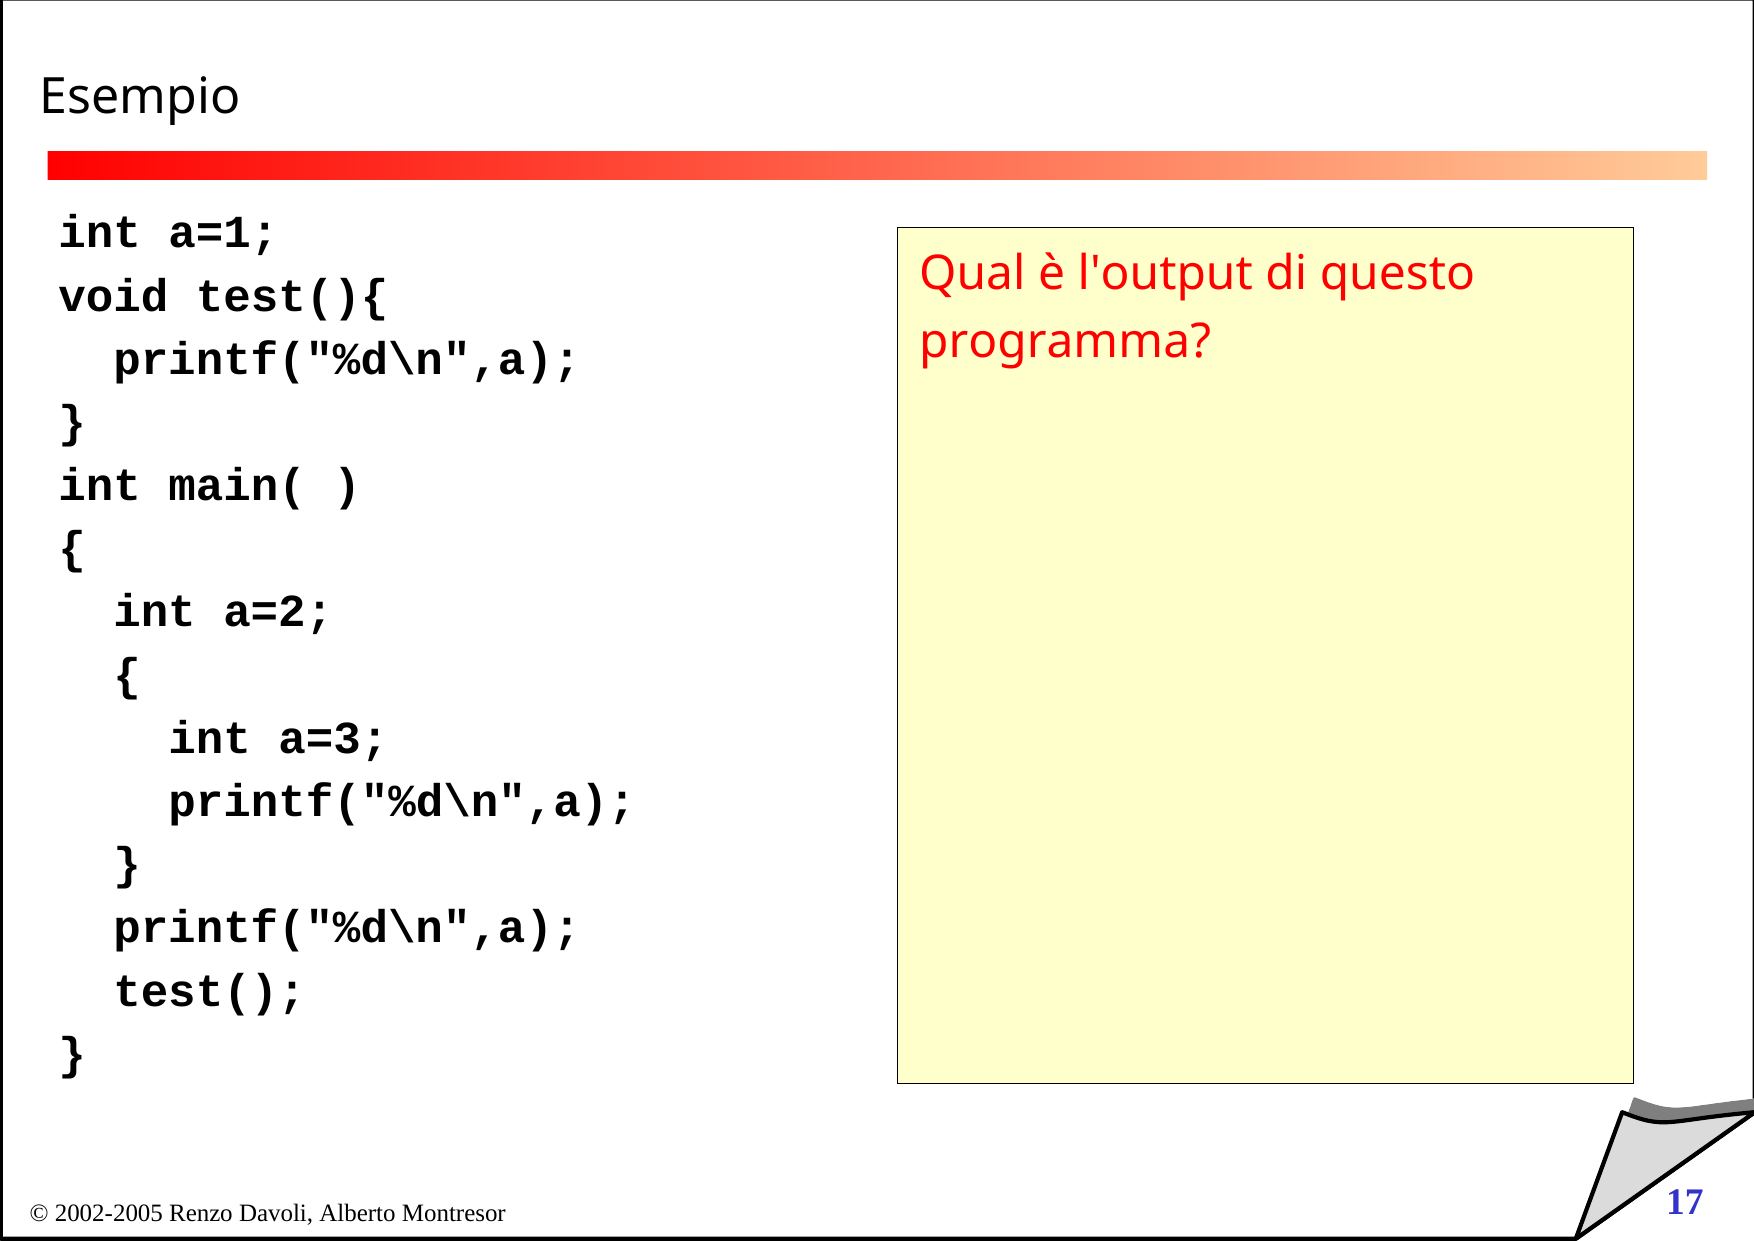

# Esempio
int a=1;
void test(){
 printf("%d\n",a);
}
int main( )
{
 int a=2;
 {
 int a=3;
 printf("%d\n",a);
 }
 printf("%d\n",a);
 test();
}
Qual è l'output di questo
programma?